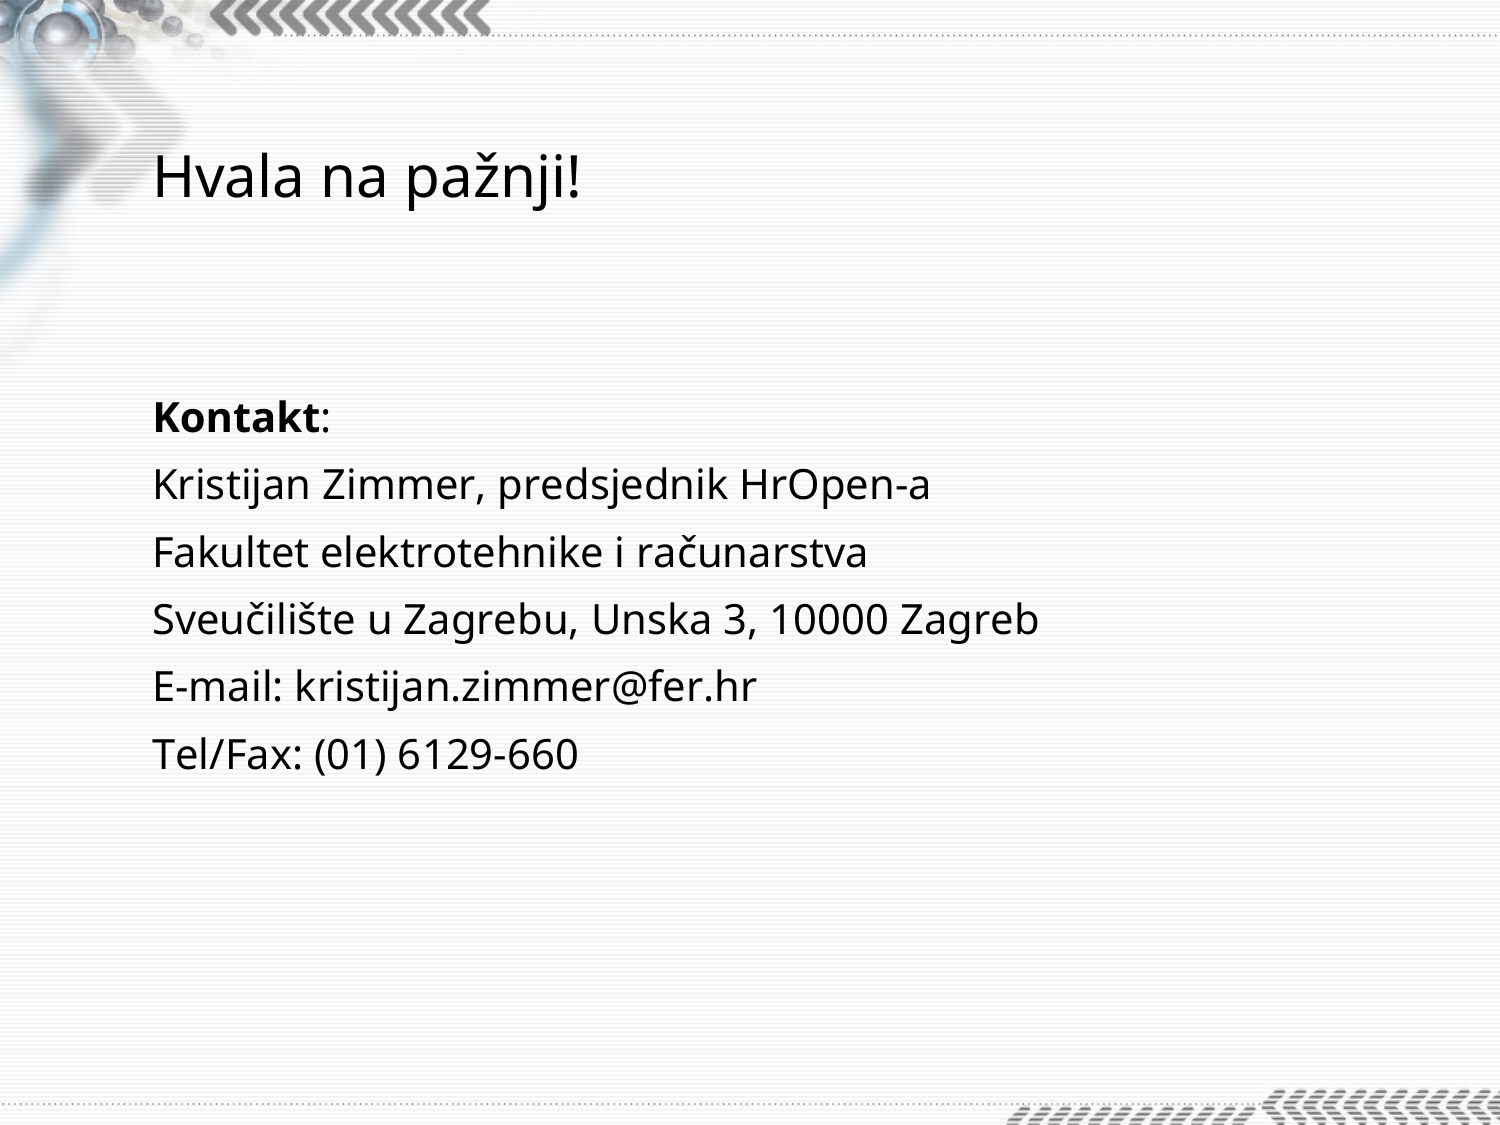

# Hvala na pažnji!
Kontakt:
Kristijan Zimmer, predsjednik HrOpen-a
Fakultet elektrotehnike i računarstva
Sveučilište u Zagrebu, Unska 3, 10000 Zagreb
E-mail: kristijan.zimmer@fer.hr
Tel/Fax: (01) 6129-660